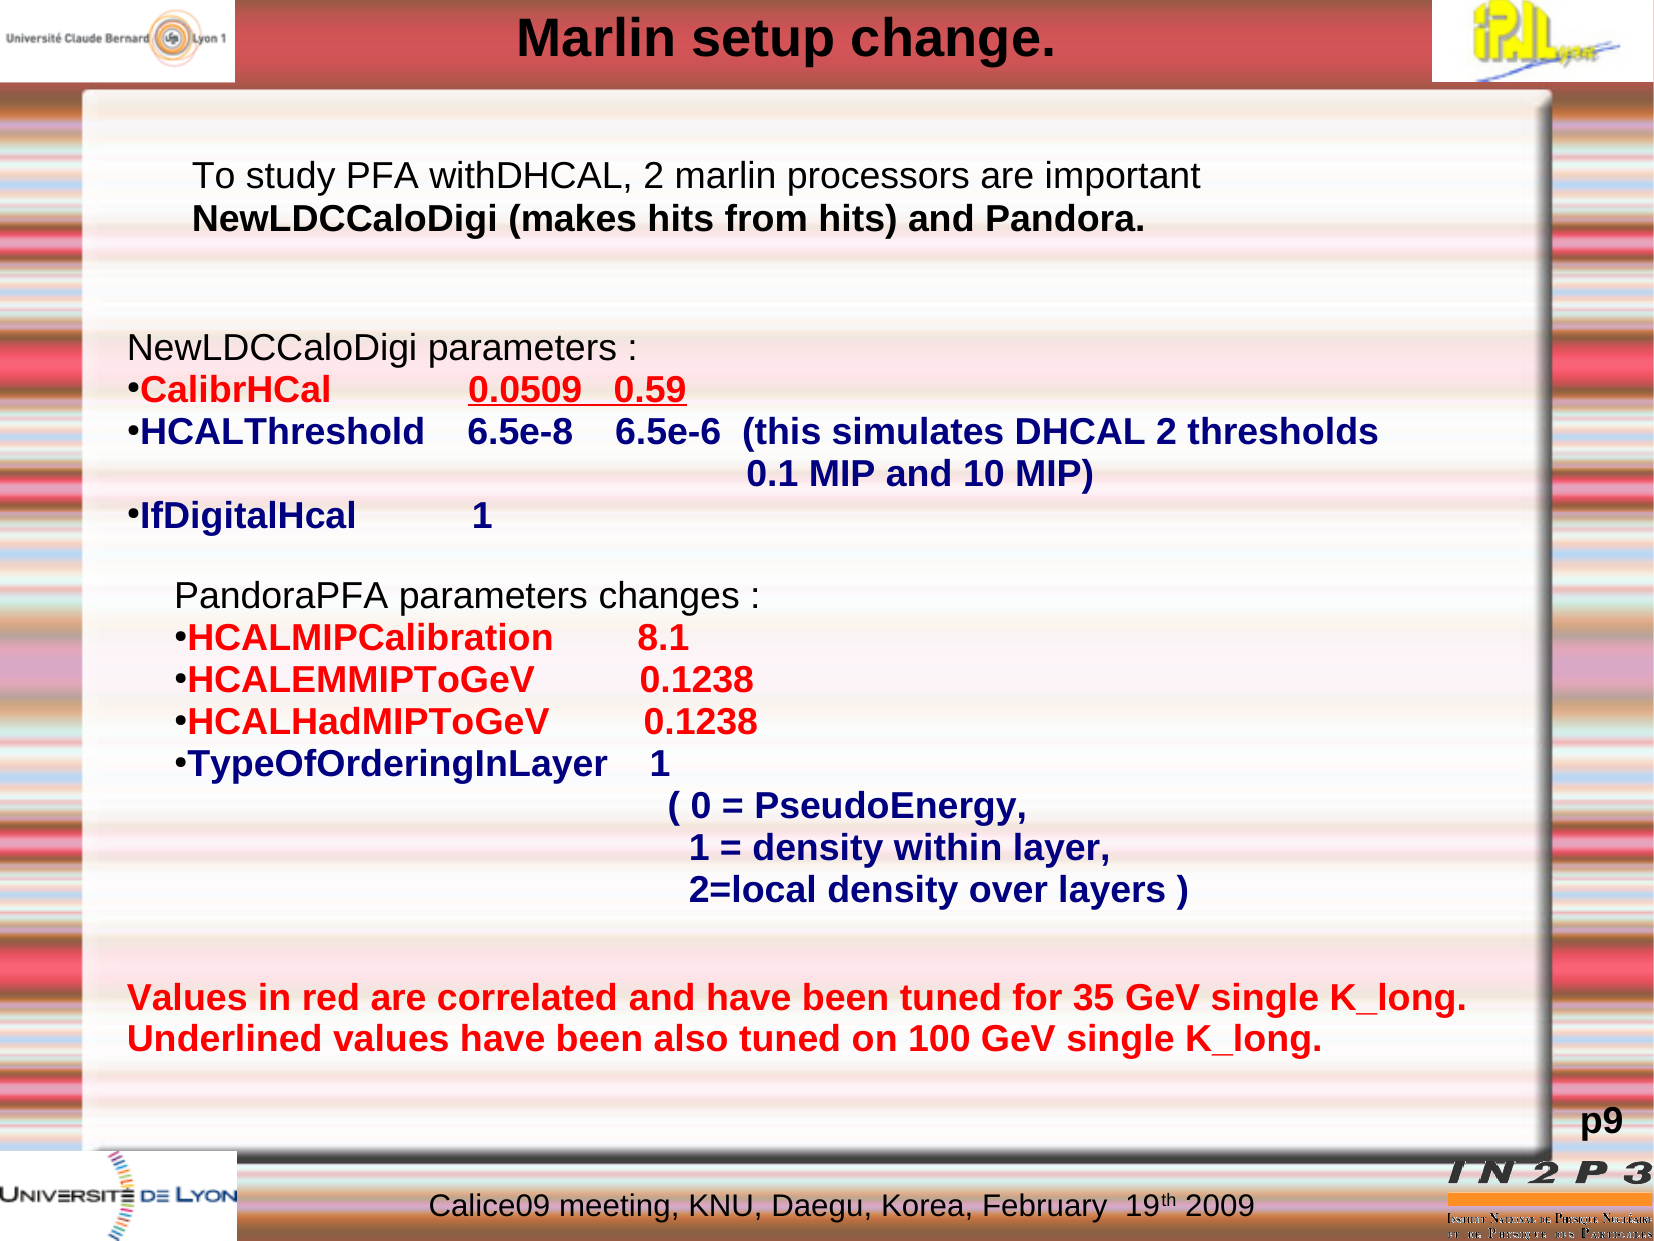

Marlin setup change.
To study PFA withDHCAL, 2 marlin processors are important
NewLDCCaloDigi (makes hits from hits) and Pandora.
NewLDCCaloDigi parameters :
CalibrHCal 0.0509 0.59
HCALThreshold 6.5e-8 6.5e-6 (this simulates DHCAL 2 thresholds
 0.1 MIP and 10 MIP)
IfDigitalHcal 1
PandoraPFA parameters changes :
HCALMIPCalibration 8.1
HCALEMMIPToGeV 0.1238
HCALHadMIPToGeV 0.1238
TypeOfOrderingInLayer 1
 ( 0 = PseudoEnergy,
 1 = density within layer,
 2=local density over layers )
Values in red are correlated and have been tuned for 35 GeV single K_long.
Underlined values have been also tuned on 100 GeV single K_long.